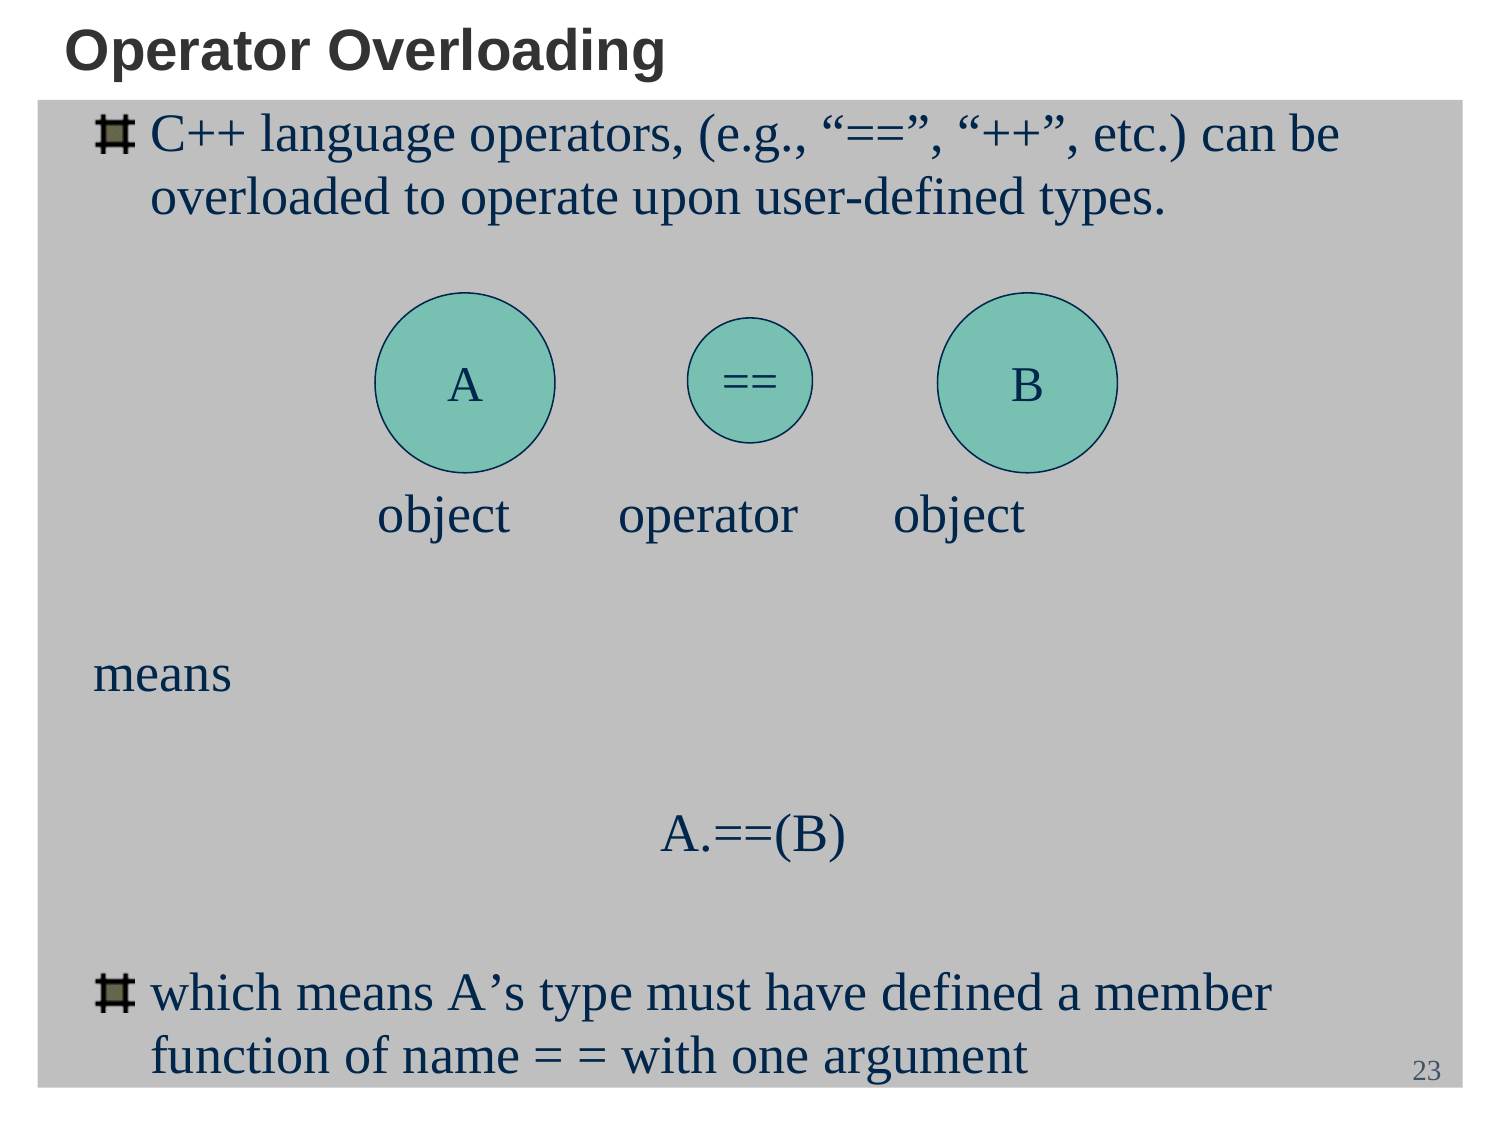

# Operator Overloading
C++ language operators, (e.g., “==”, “++”, etc.) can be overloaded to operate upon user-defined types.
 		 object operator object
means
 A.==(B)
which means A’s type must have defined a member function of name = = with one argument
A
B
==